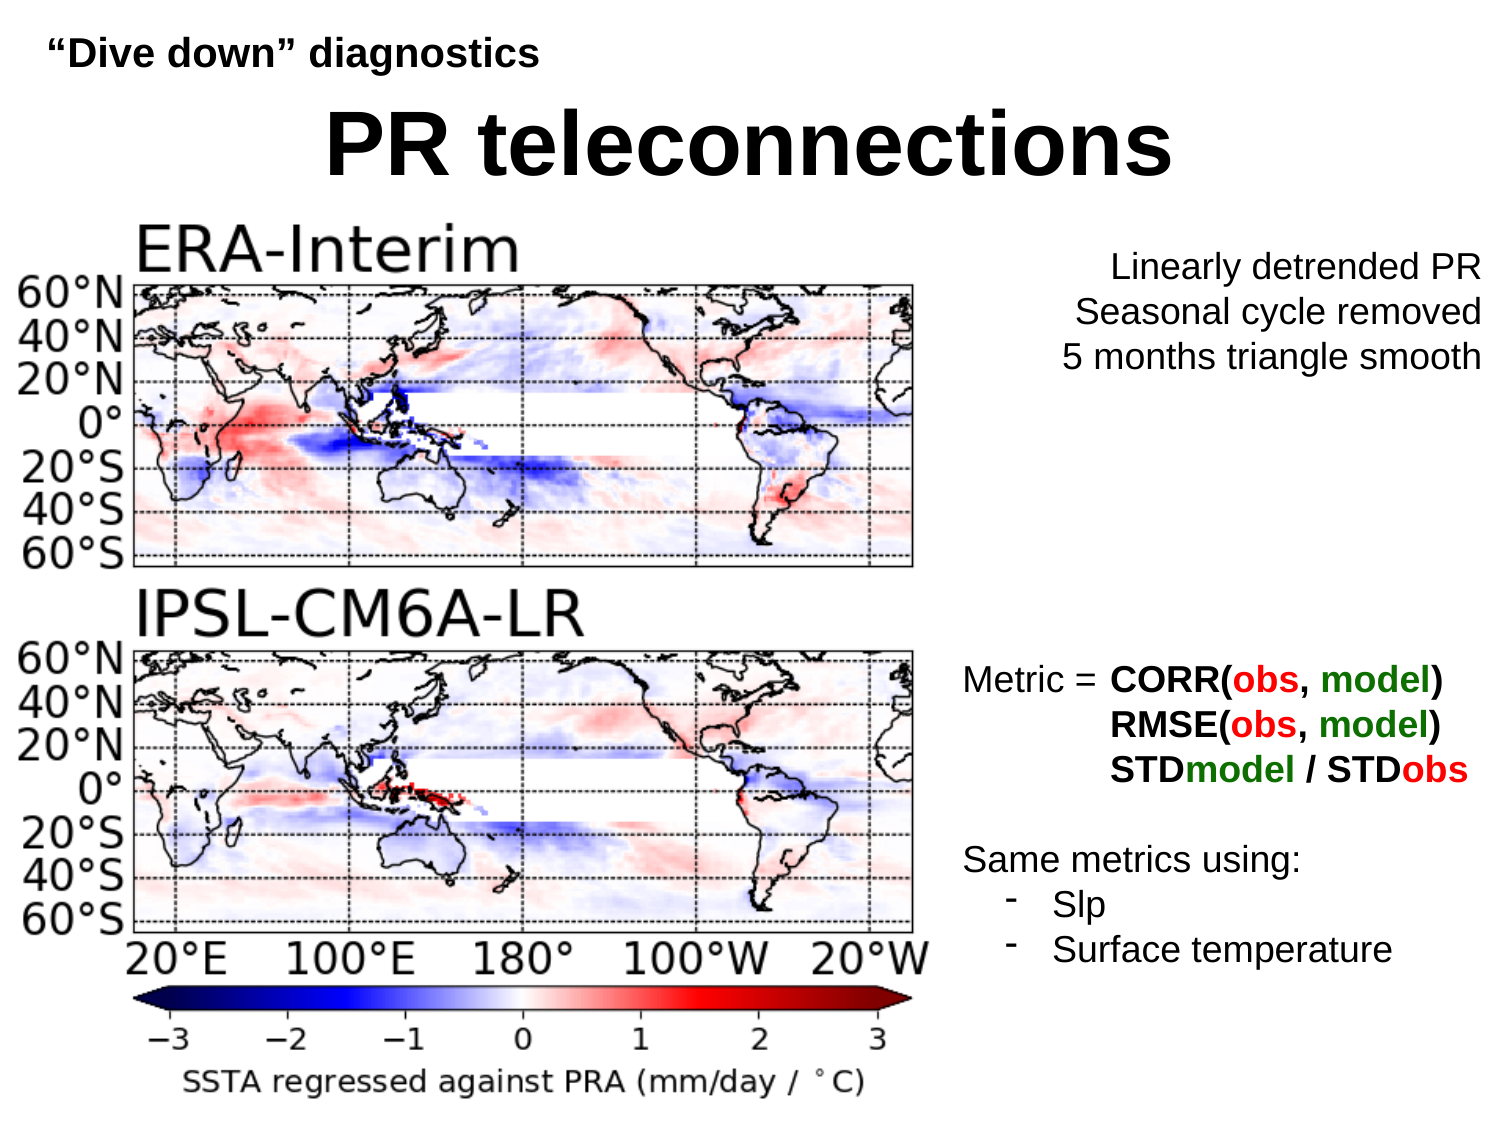

“Dive down” diagnostics
# PR teleconnections
Linearly detrended PR
Seasonal cycle removed
5 months triangle smooth
Metric =	CORR(obs, model)
RMSE(obs, model)
STDmodel / STDobs
Same metrics using:
Slp
Surface temperature